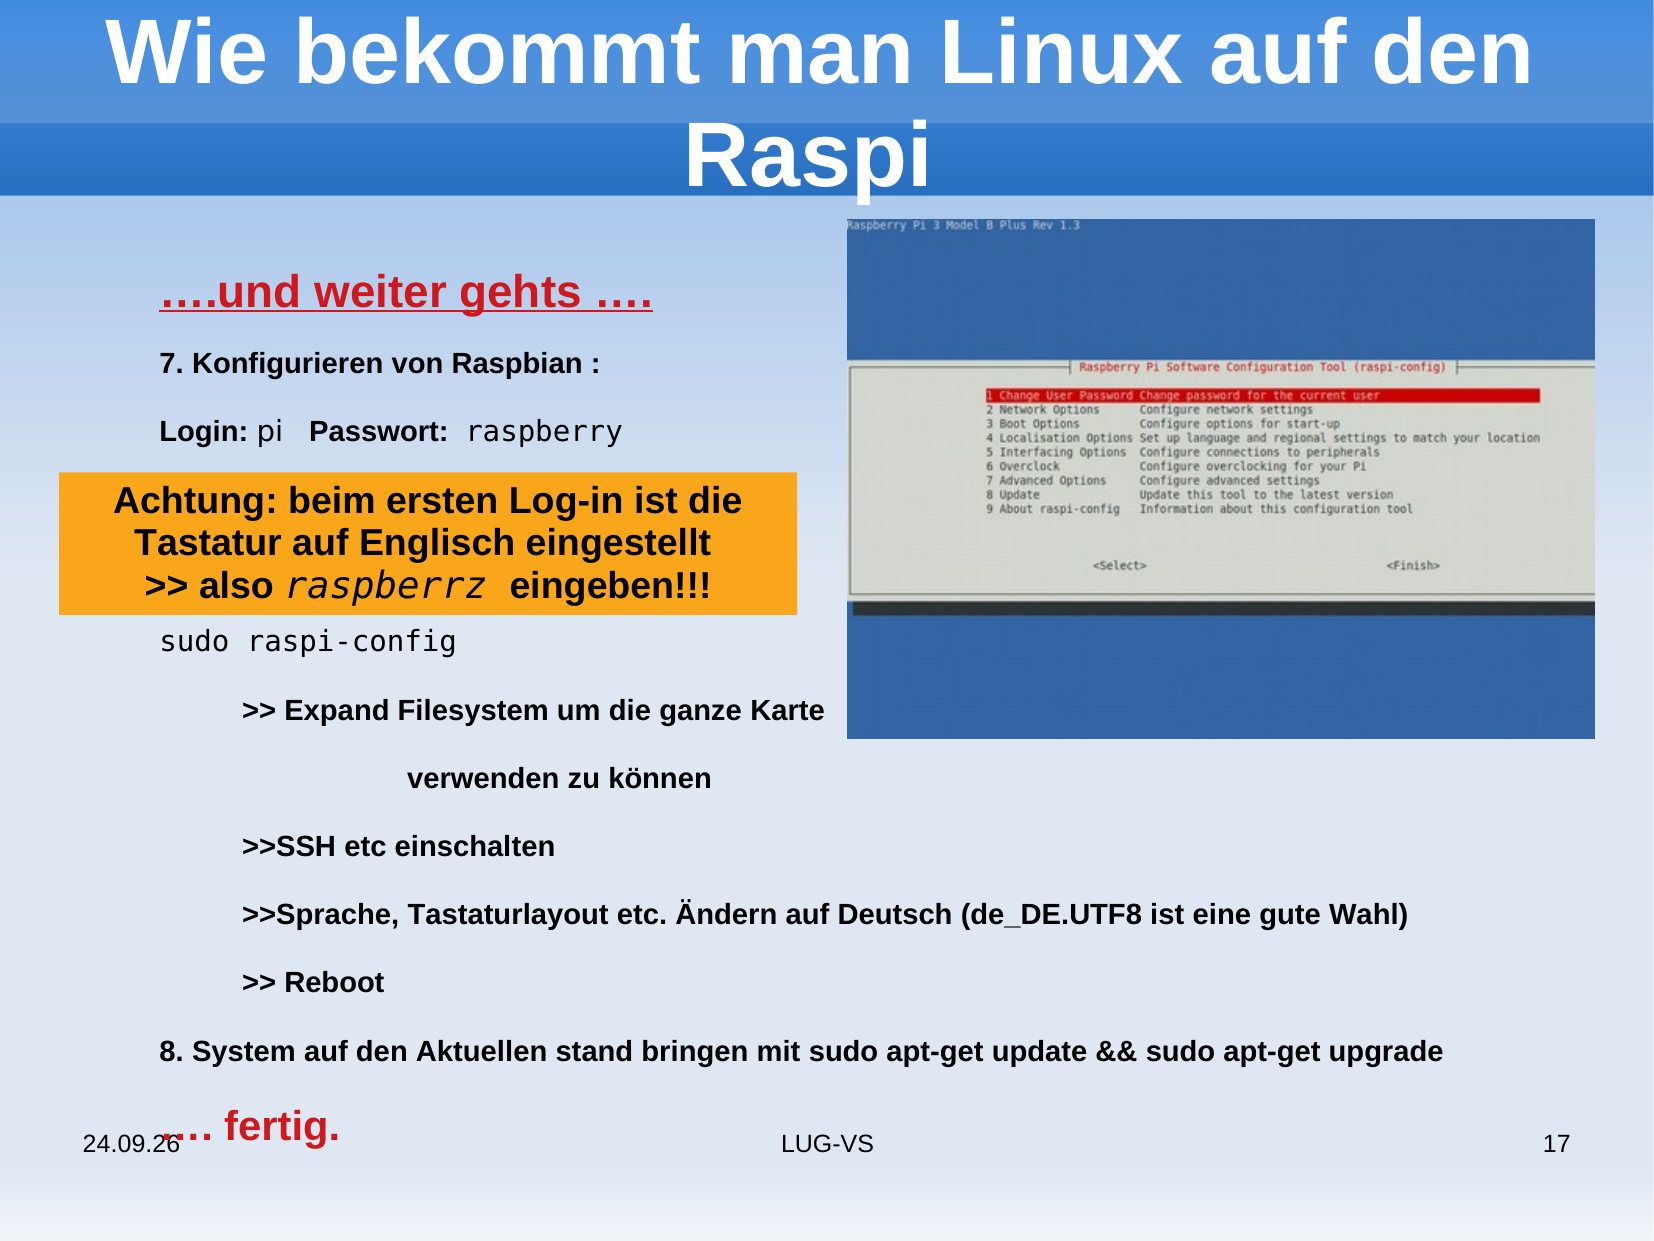

# Wie bekommt man Linux auf den Raspi
….und weiter gehts ….
7. Konfigurieren von Raspbian :
Login: pi Passwort: raspberry
sudo raspi-config
>> Expand Filesystem um die ganze Karte
 verwenden zu können
>>SSH etc einschalten
>>Sprache, Tastaturlayout etc. Ändern auf Deutsch (de_DE.UTF8 ist eine gute Wahl)
>> Reboot
8. System auf den Aktuellen stand bringen mit sudo apt-get update && sudo apt-get upgrade
…. fertig.
Achtung: beim ersten Log-in ist die Tastatur auf Englisch eingestellt
>> also raspberrz eingeben!!!
LUG-VS
17